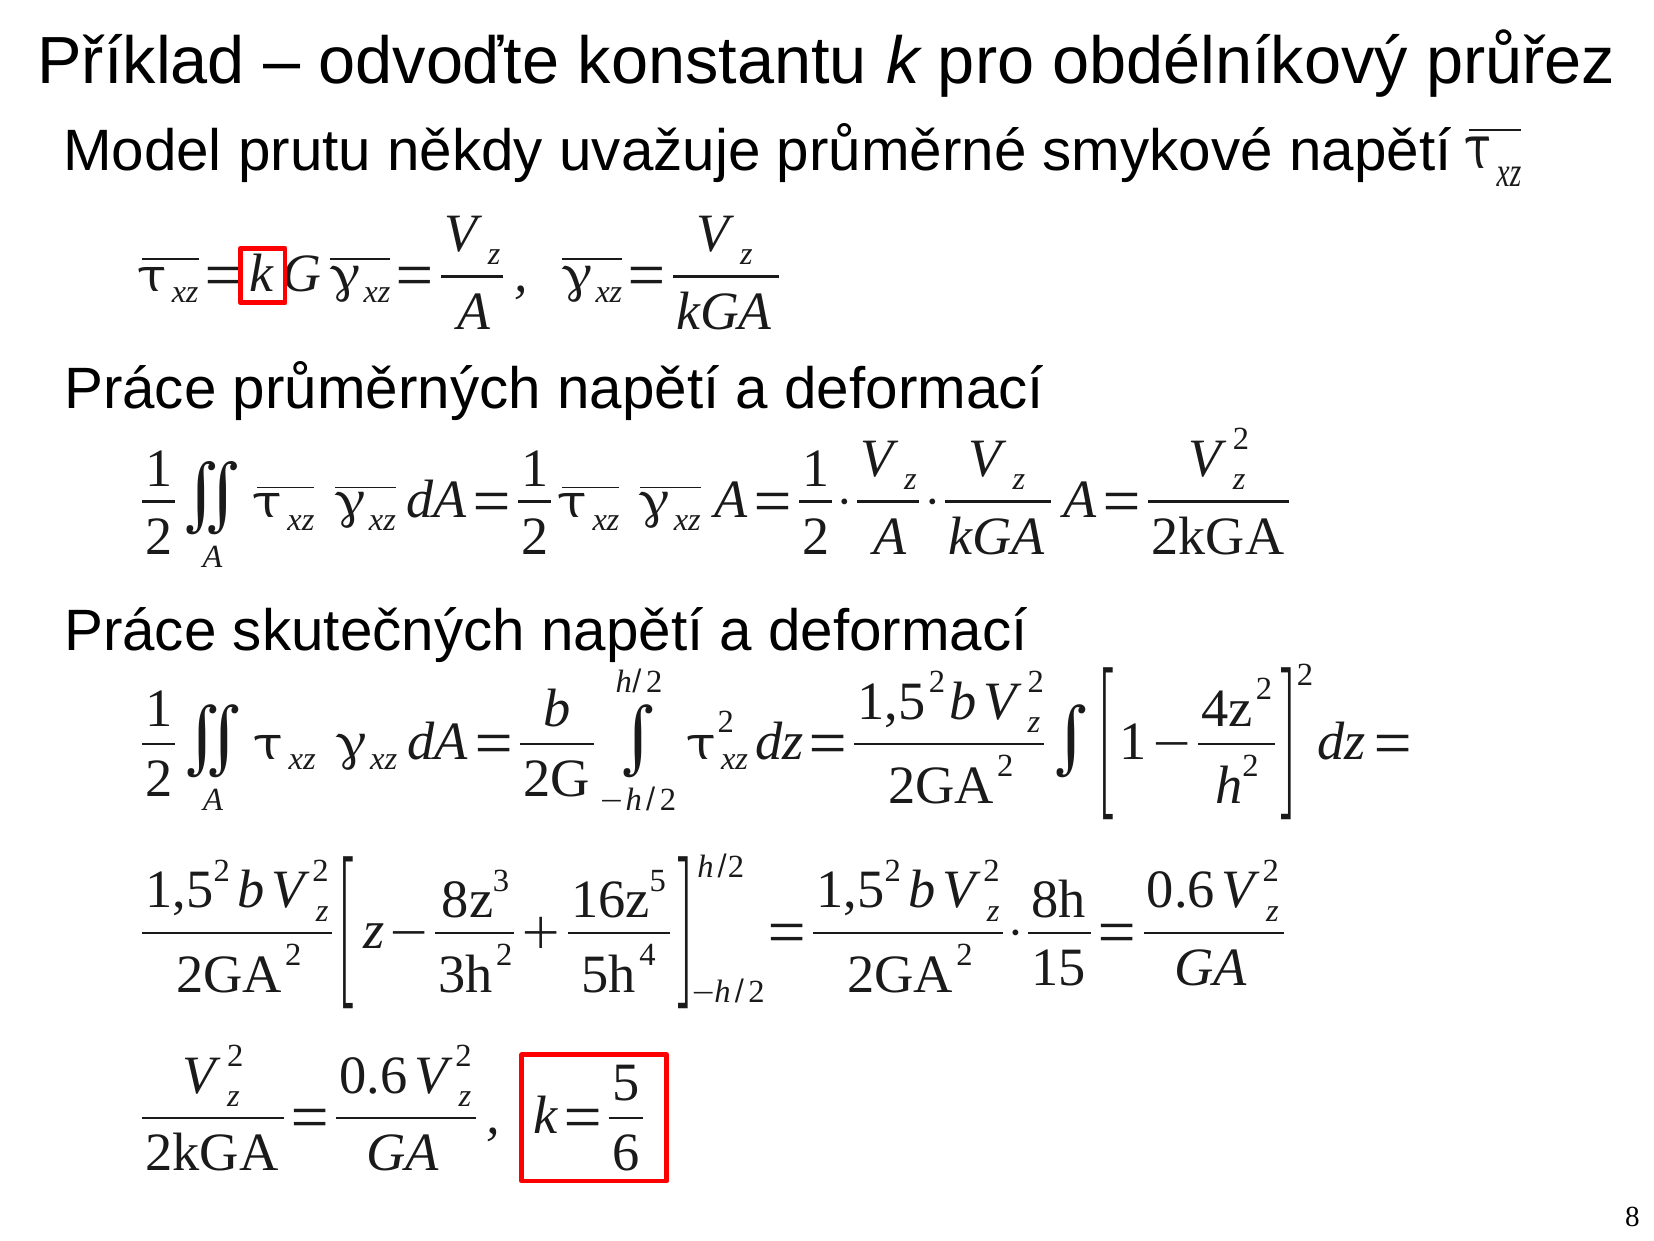

# Příklad – odvoďte konstantu k pro obdélníkový průřez
Model prutu někdy uvažuje průměrné smykové napětí
Práce průměrných napětí a deformací
Práce skutečných napětí a deformací
8